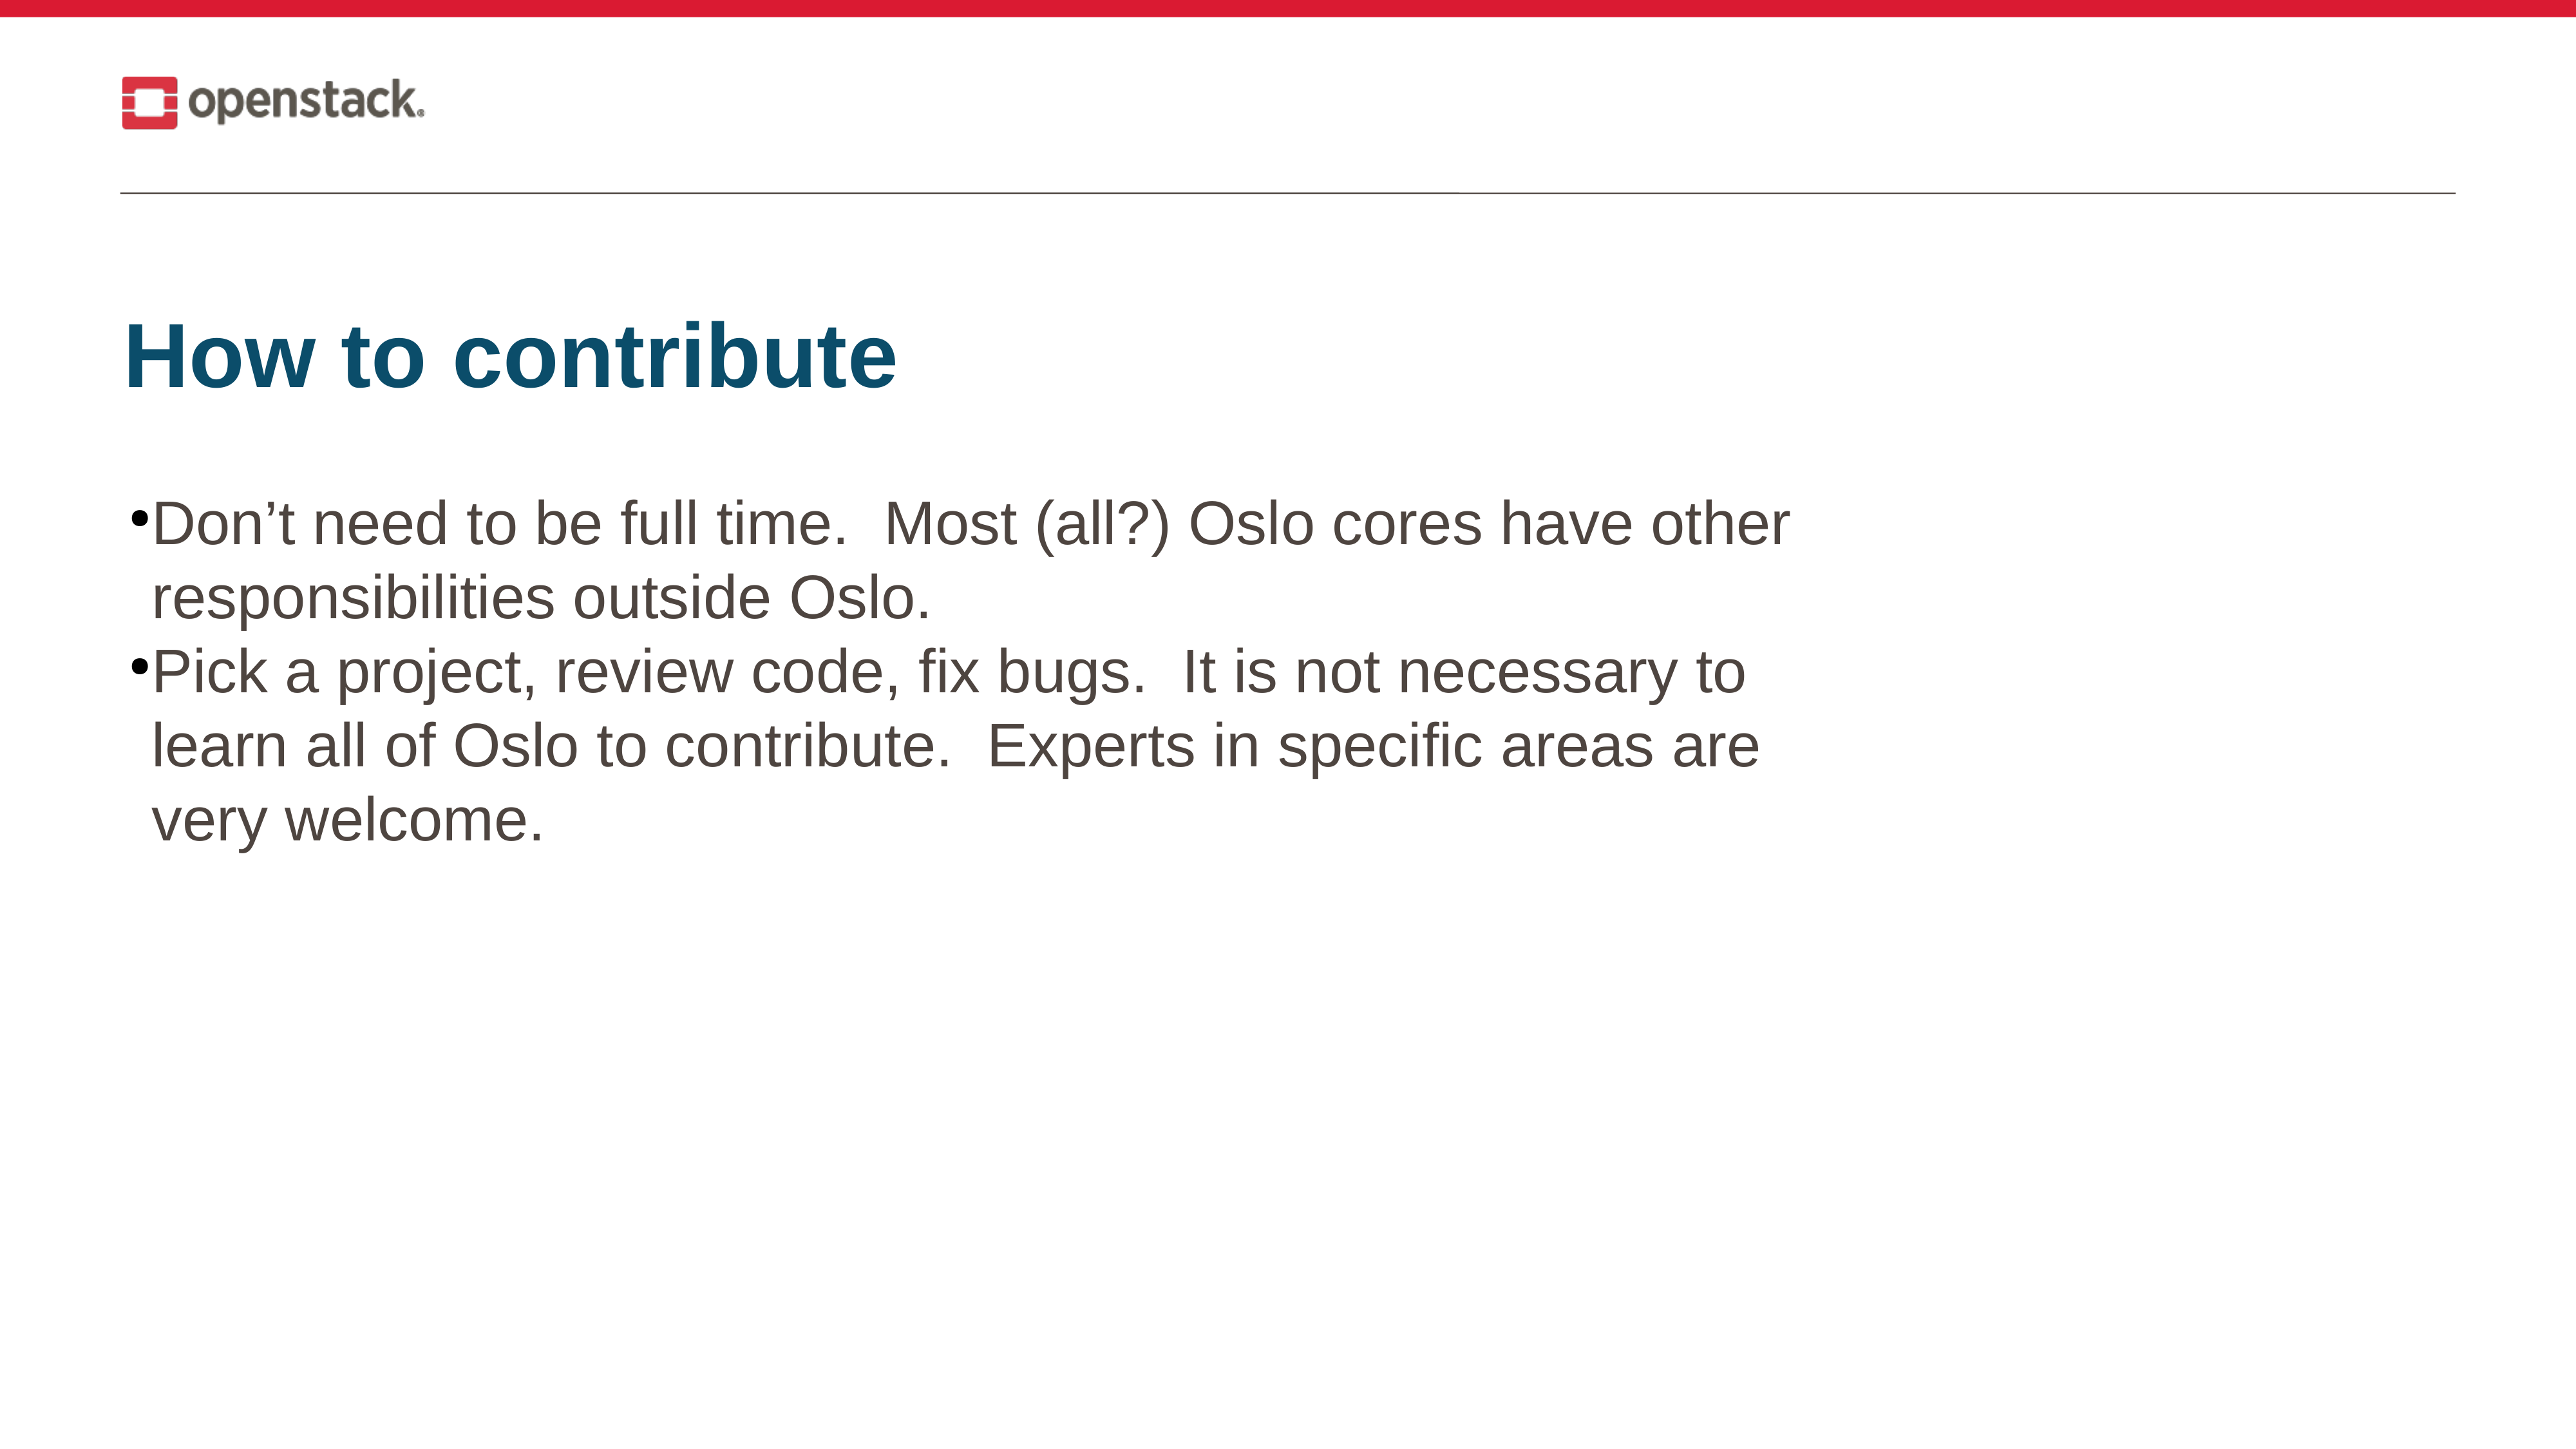

How to contribute
Don’t need to be full time. Most (all?) Oslo cores have other responsibilities outside Oslo.
Pick a project, review code, fix bugs. It is not necessary to learn all of Oslo to contribute. Experts in specific areas are very welcome.